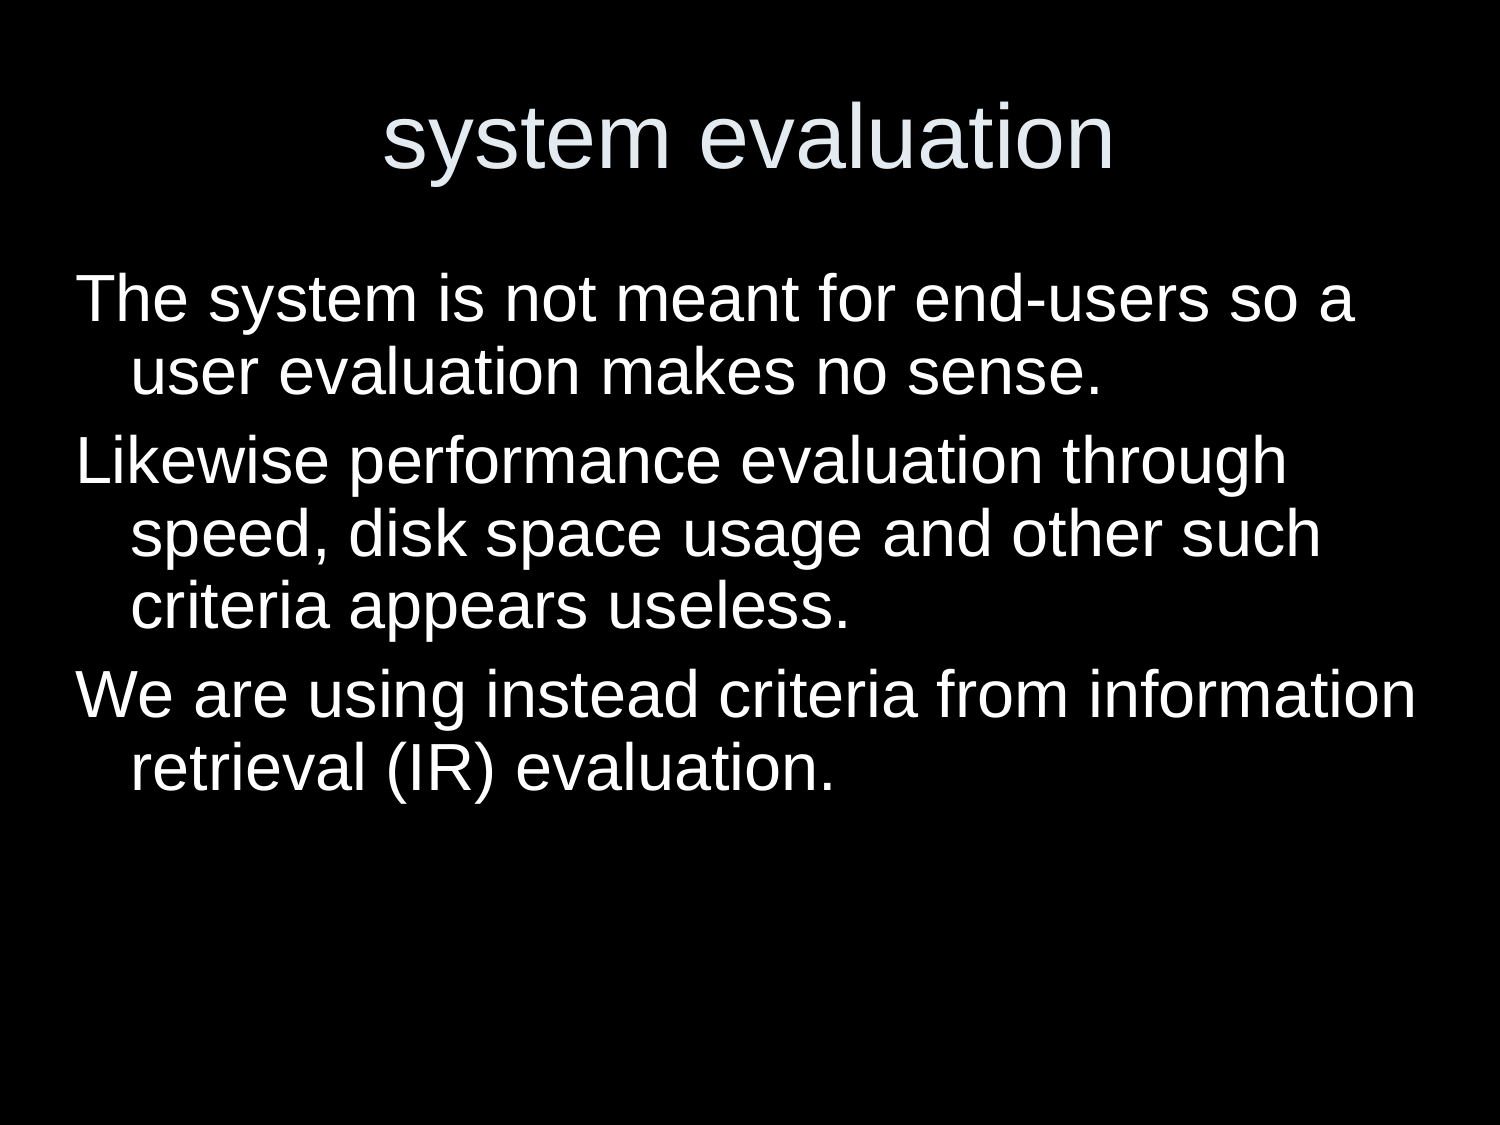

# system evaluation
The system is not meant for end-users so a user evaluation makes no sense.
Likewise performance evaluation through speed, disk space usage and other such criteria appears useless.
We are using instead criteria from information retrieval (IR) evaluation.